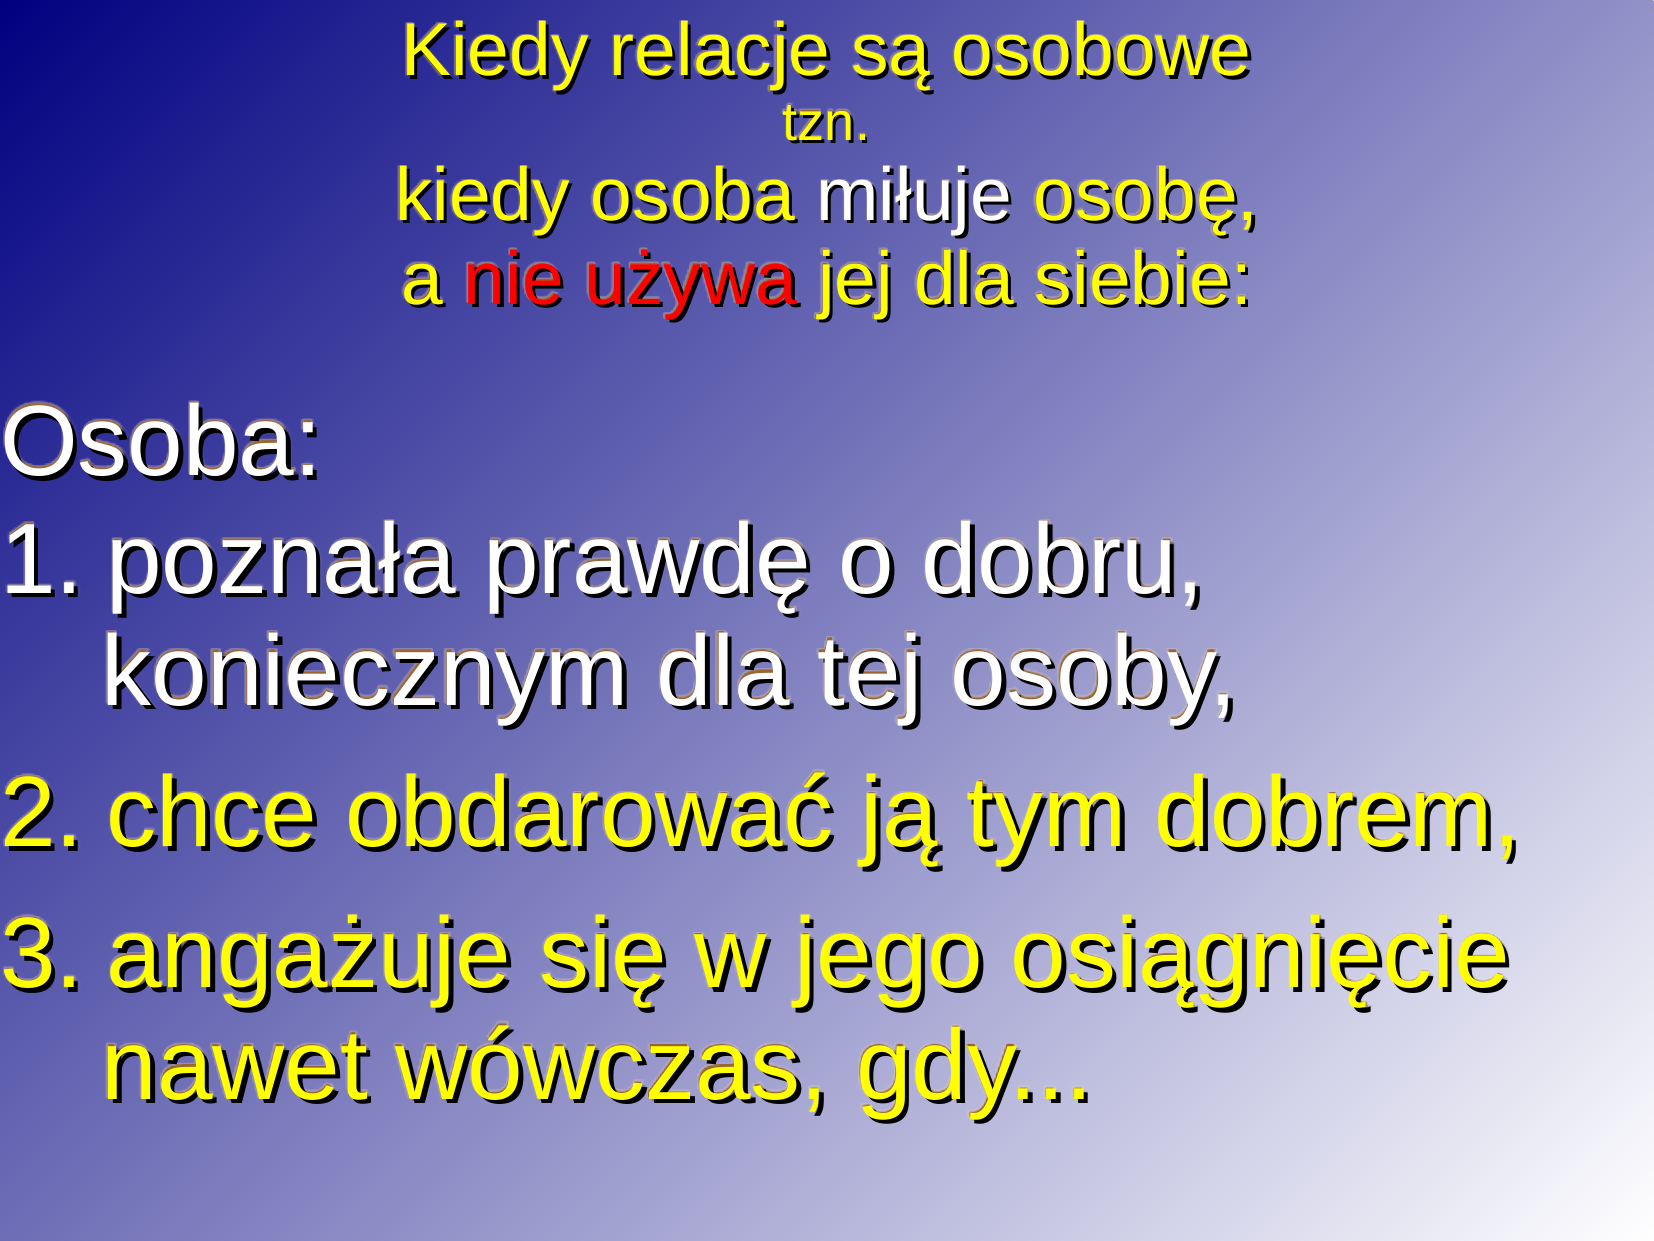

# Kiedy relacje są osobowe
tzn.
kiedy osoba miłuje osobę,
a nie używa jej dla siebie:
Osoba:
1. poznała prawdę o dobru,
	 koniecznym dla tej osoby,
2. chce obdarować ją tym dobrem,
3. angażuje się w jego osiągnięcie
	 nawet wówczas, gdy...